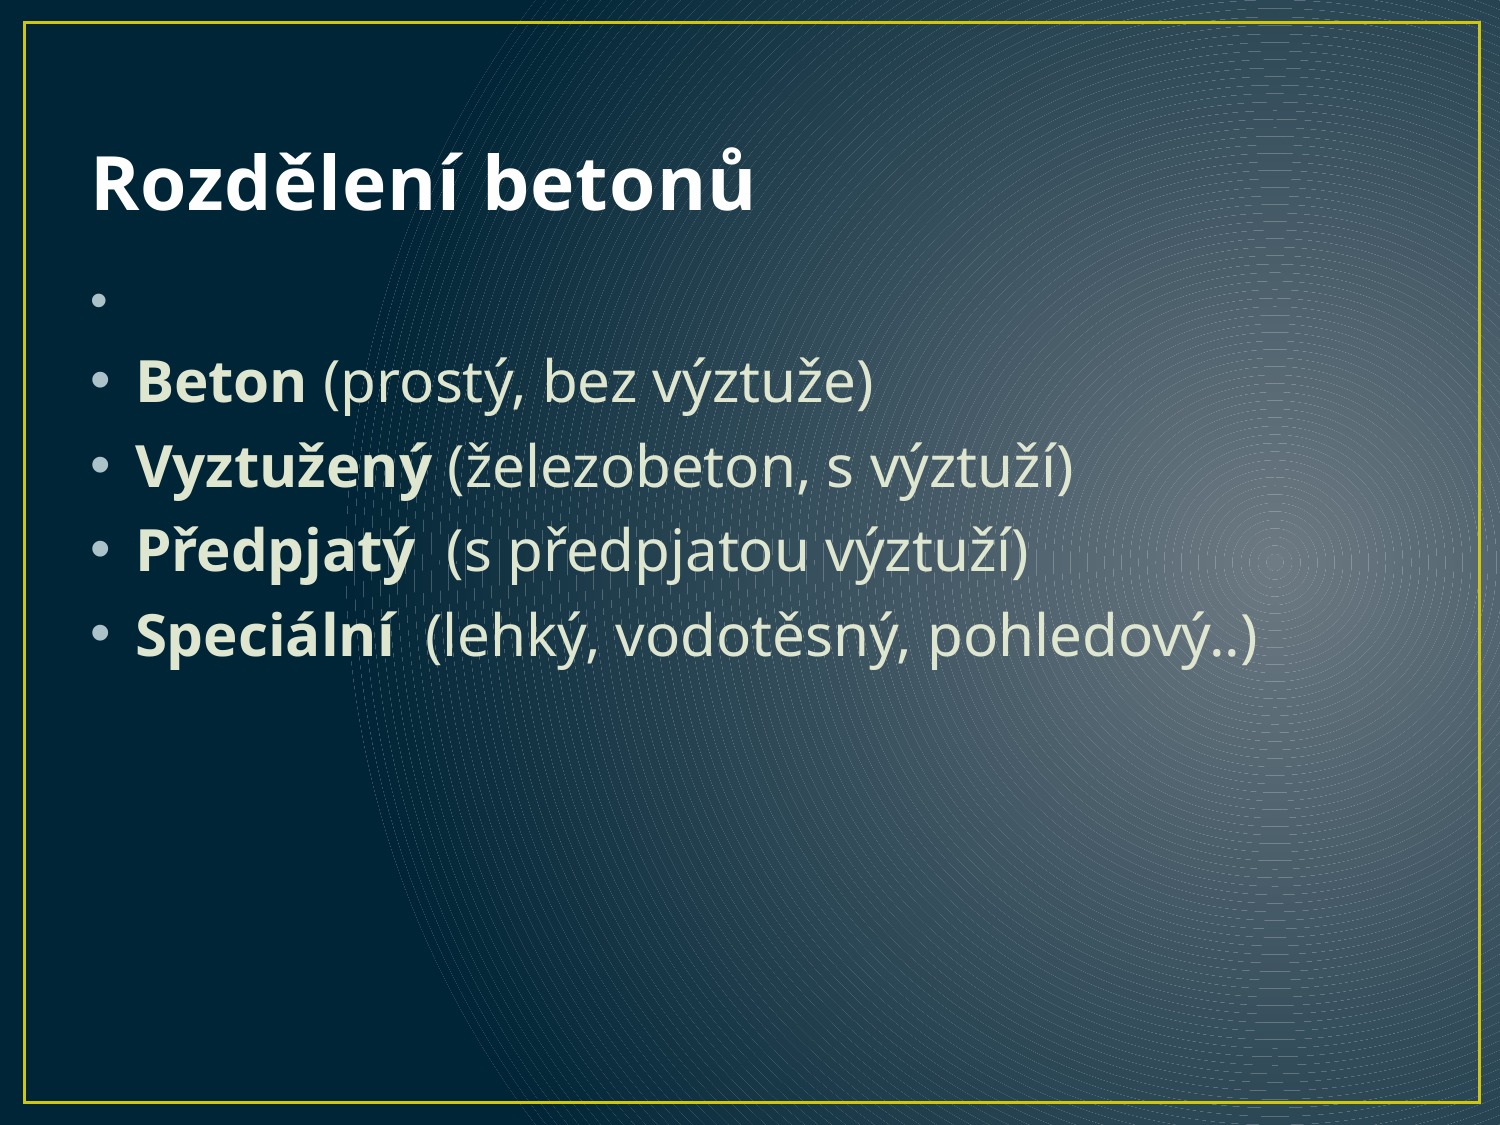

# Rozdělení betonů
Beton (prostý, bez výztuže)
Vyztužený (železobeton, s výztuží)
Předpjatý (s předpjatou výztuží)
Speciální (lehký, vodotěsný, pohledový..)